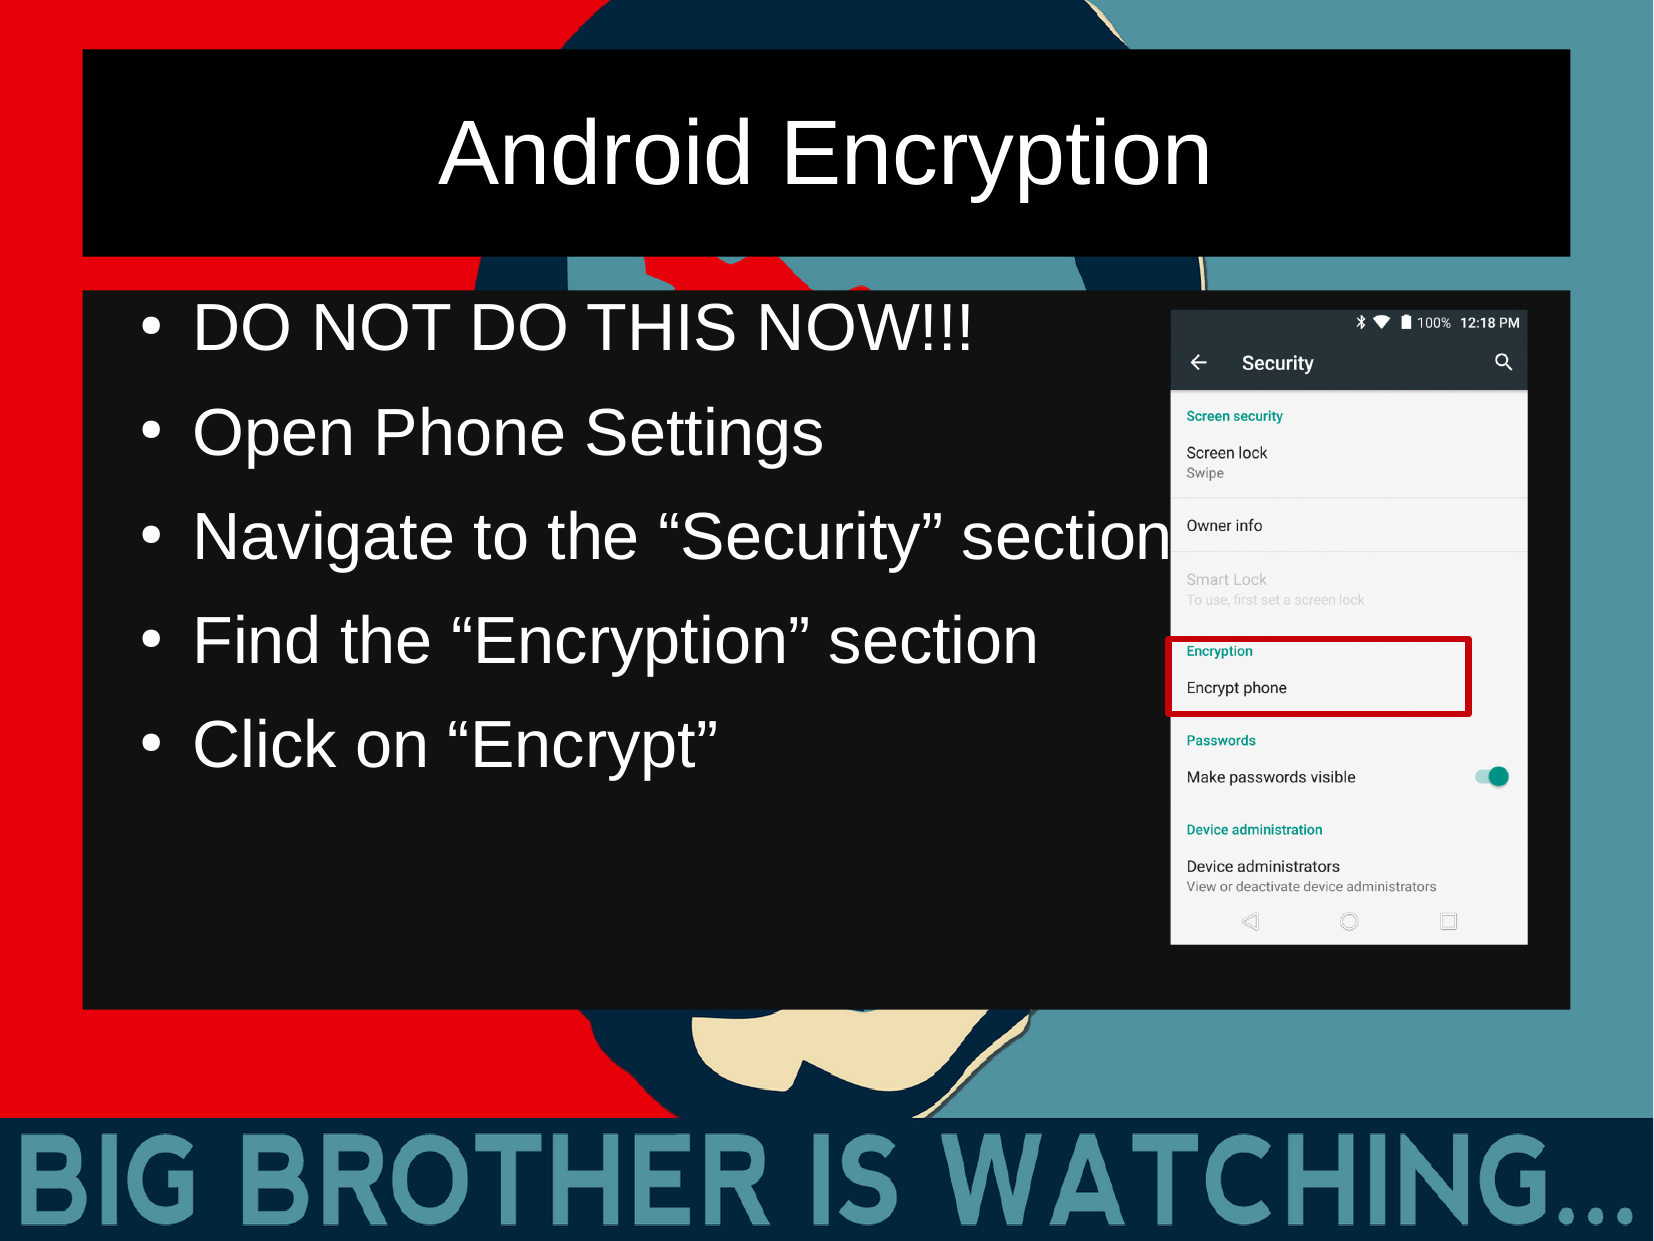

# Android Encryption
DO NOT DO THIS NOW!!!
Open Phone Settings
Navigate to the “Security” section
Find the “Encryption” section
Click on “Encrypt”